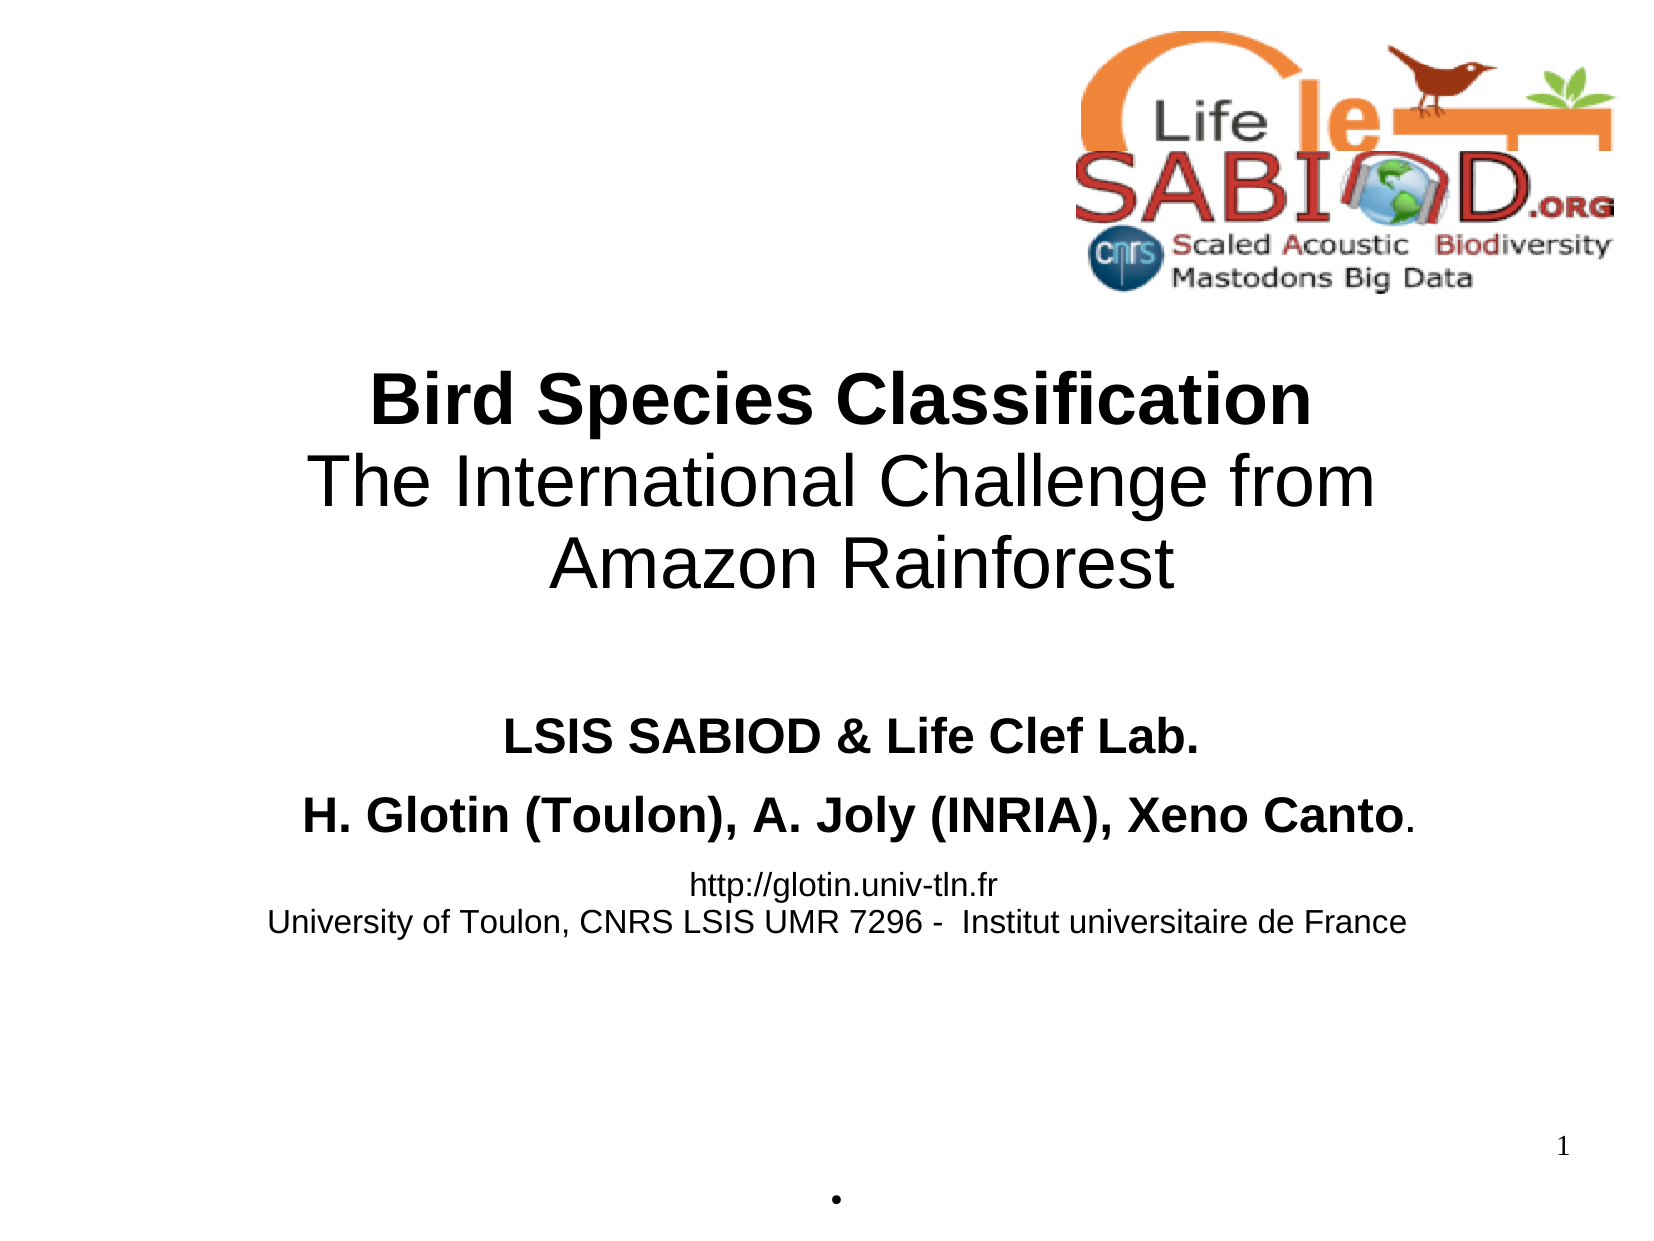

Bird Species Classification
The International Challenge from
 Amazon Rainforest
LSIS SABIOD & Life Clef Lab.
 H. Glotin (Toulon), A. Joly (INRIA), Xeno Canto.
http://glotin.univ-tln.fr
University of Toulon, CNRS LSIS UMR 7296 - Institut universitaire de France
1